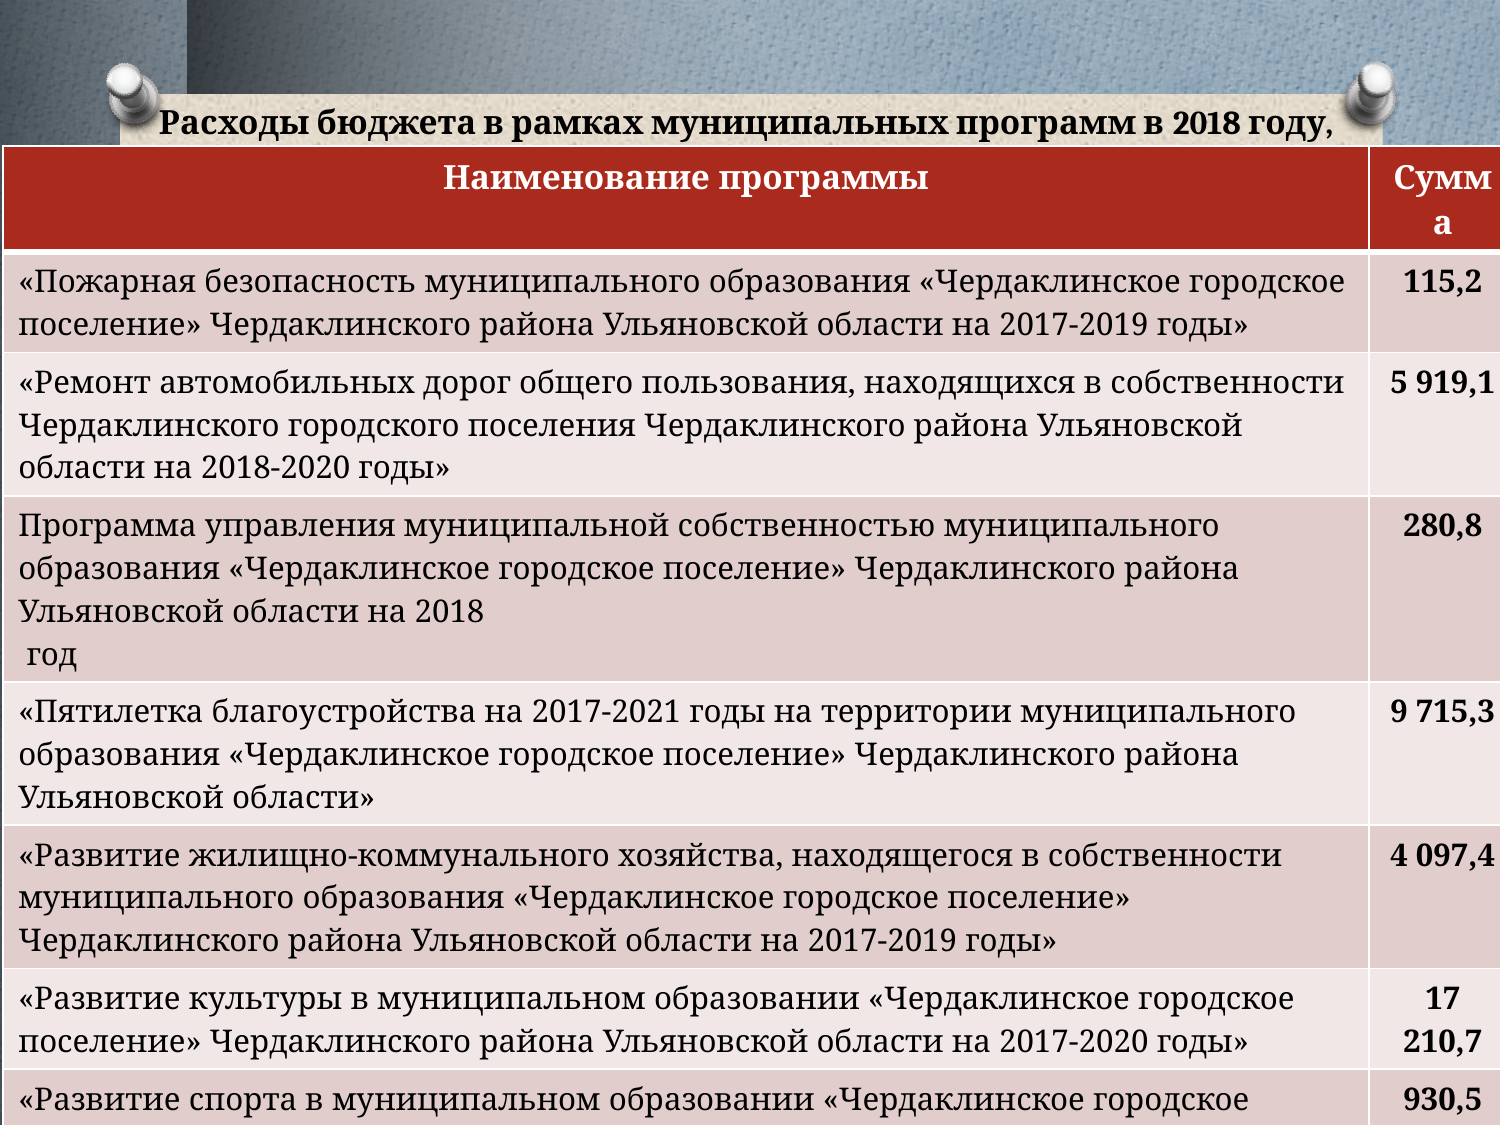

Расходы бюджета в рамках муниципальных программ в 2018 году,
тыс. рублей
| Наименование программы | Сумма |
| --- | --- |
| «Пожарная безопасность муниципального образования «Чердаклинское городское поселение» Чердаклинского района Ульяновской области на 2017-2019 годы» | 115,2 |
| «Ремонт автомобильных дорог общего пользования, находящихся в собственности Чердаклинского городского поселения Чердаклинского района Ульяновской области на 2018-2020 годы» | 5 919,1 |
| Программа управления муниципальной собственностью муниципального образования «Чердаклинское городское поселение» Чердаклинского района Ульяновской области на 2018 год | 280,8 |
| «Пятилетка благоустройства на 2017-2021 годы на территории муниципального образования «Чердаклинское городское поселение» Чердаклинского района Ульяновской области» | 9 715,3 |
| «Развитие жилищно-коммунального хозяйства, находящегося в собственности муниципального образования «Чердаклинское городское поселение» Чердаклинского района Ульяновской области на 2017-2019 годы» | 4 097,4 |
| «Развитие культуры в муниципальном образовании «Чердаклинское городское поселение» Чердаклинского района Ульяновской области на 2017-2020 годы» | 17 210,7 |
| «Развитие спорта в муниципальном образовании «Чердаклинское городское поселение» Чердаклинского района Ульяновской области на 2017-2020 годы» | 930,5 |
| «Забота на 2014-2018 г.г.» муниципального образования «Чердаклинское городское поселение» Чердаклинского района Ульяновской области | 561,4 |
| Программа развития малого и среднего бизнеса на территории муниципального образования «Чердаклинское городское поселение» Чердаклинского района Ульяновской области на 2017-2020 годы» | - |
| Муниципальная программа "Обеспечение деятельности муниципального казенного учреждения "Благоустройство и обслуживание населения Чердаклинского городского поселения" на 2018-2020 годы" | 8 872,7 |